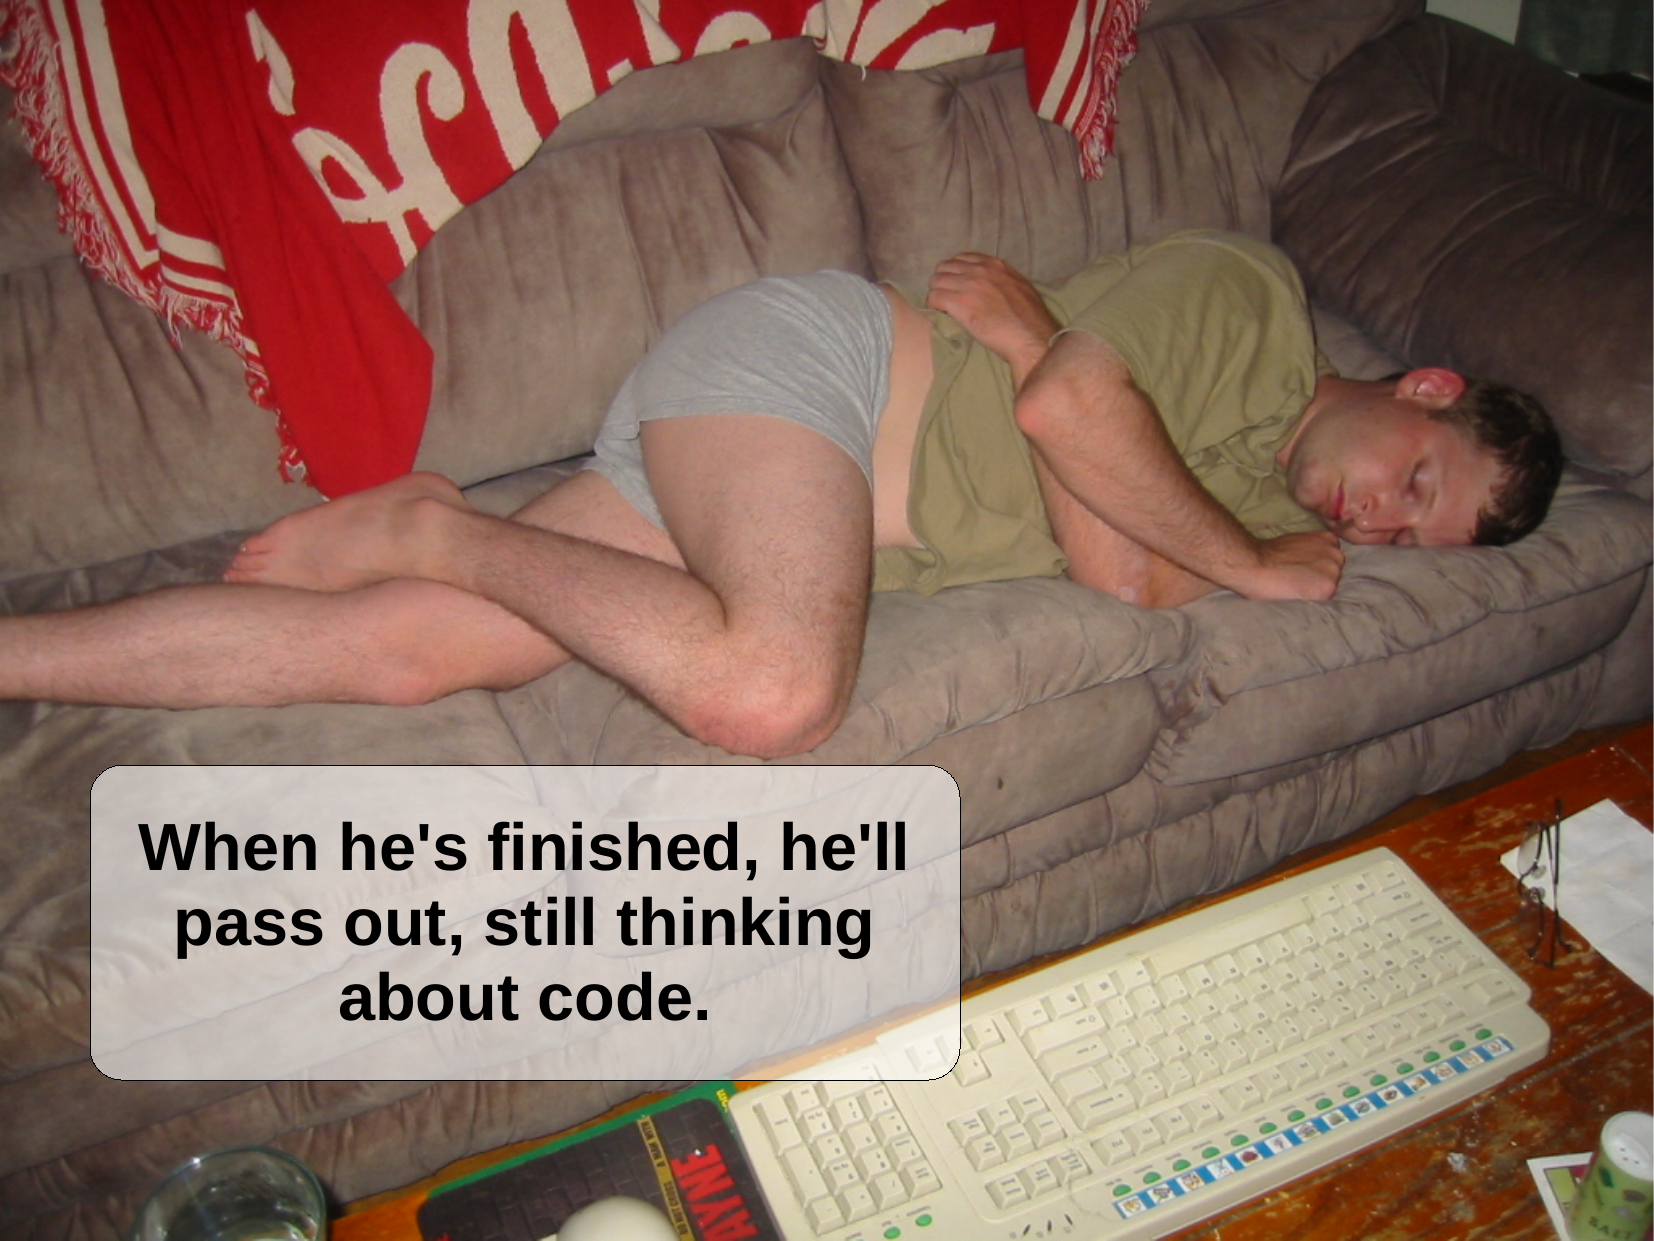

When he's finished, he'll pass out, still thinking about code.